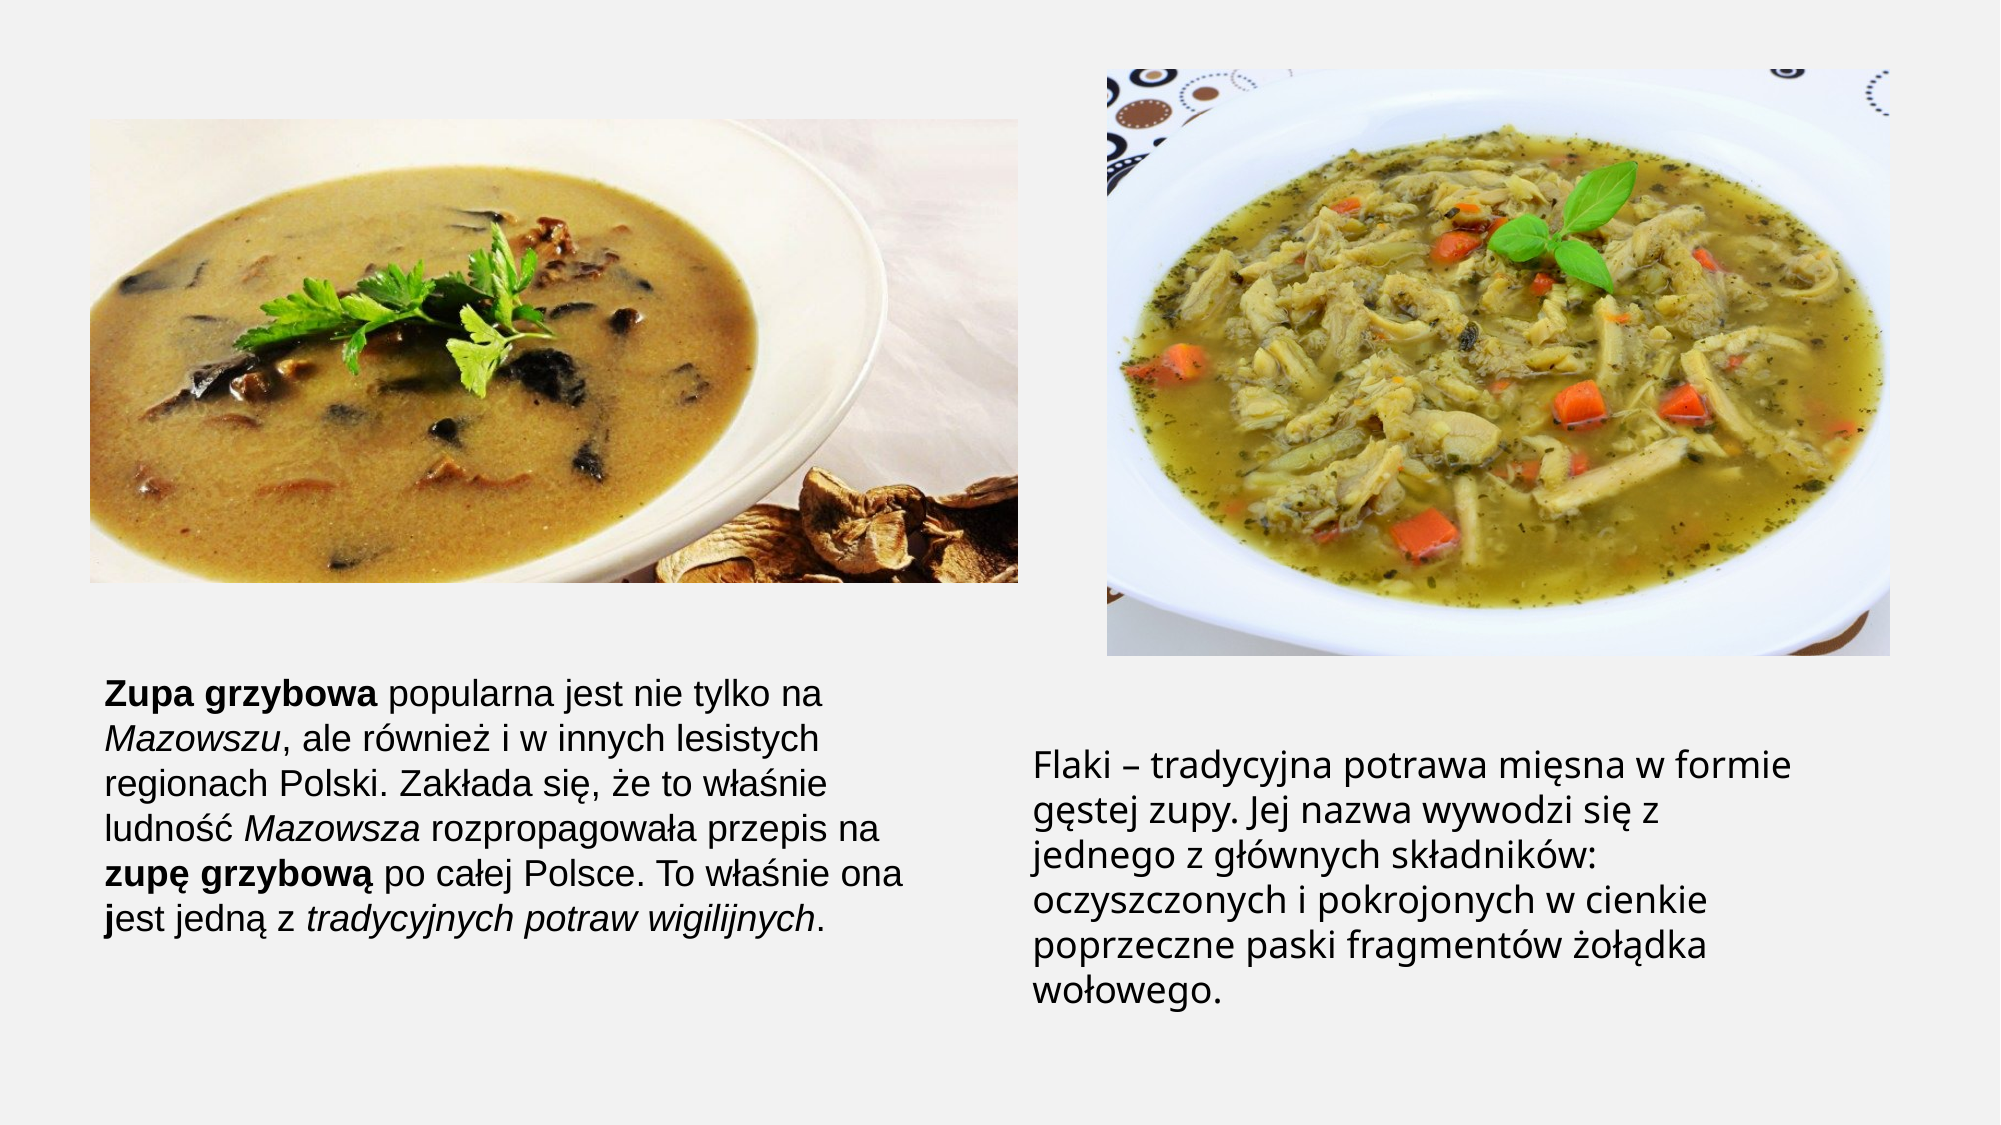

Zupa grzybowa popularna jest nie tylko na Mazowszu, ale również i w innych lesistych regionach Polski. Zakłada się, że to właśnie ludność Mazowsza rozpropagowała przepis na zupę grzybową po całej Polsce. To właśnie ona jest jedną z tradycyjnych potraw wigilijnych.
Flaki – tradycyjna potrawa mięsna w formie gęstej zupy. Jej nazwa wywodzi się z jednego z głównych składników: oczyszczonych i pokrojonych w cienkie poprzeczne paski fragmentów żołądka wołowego.